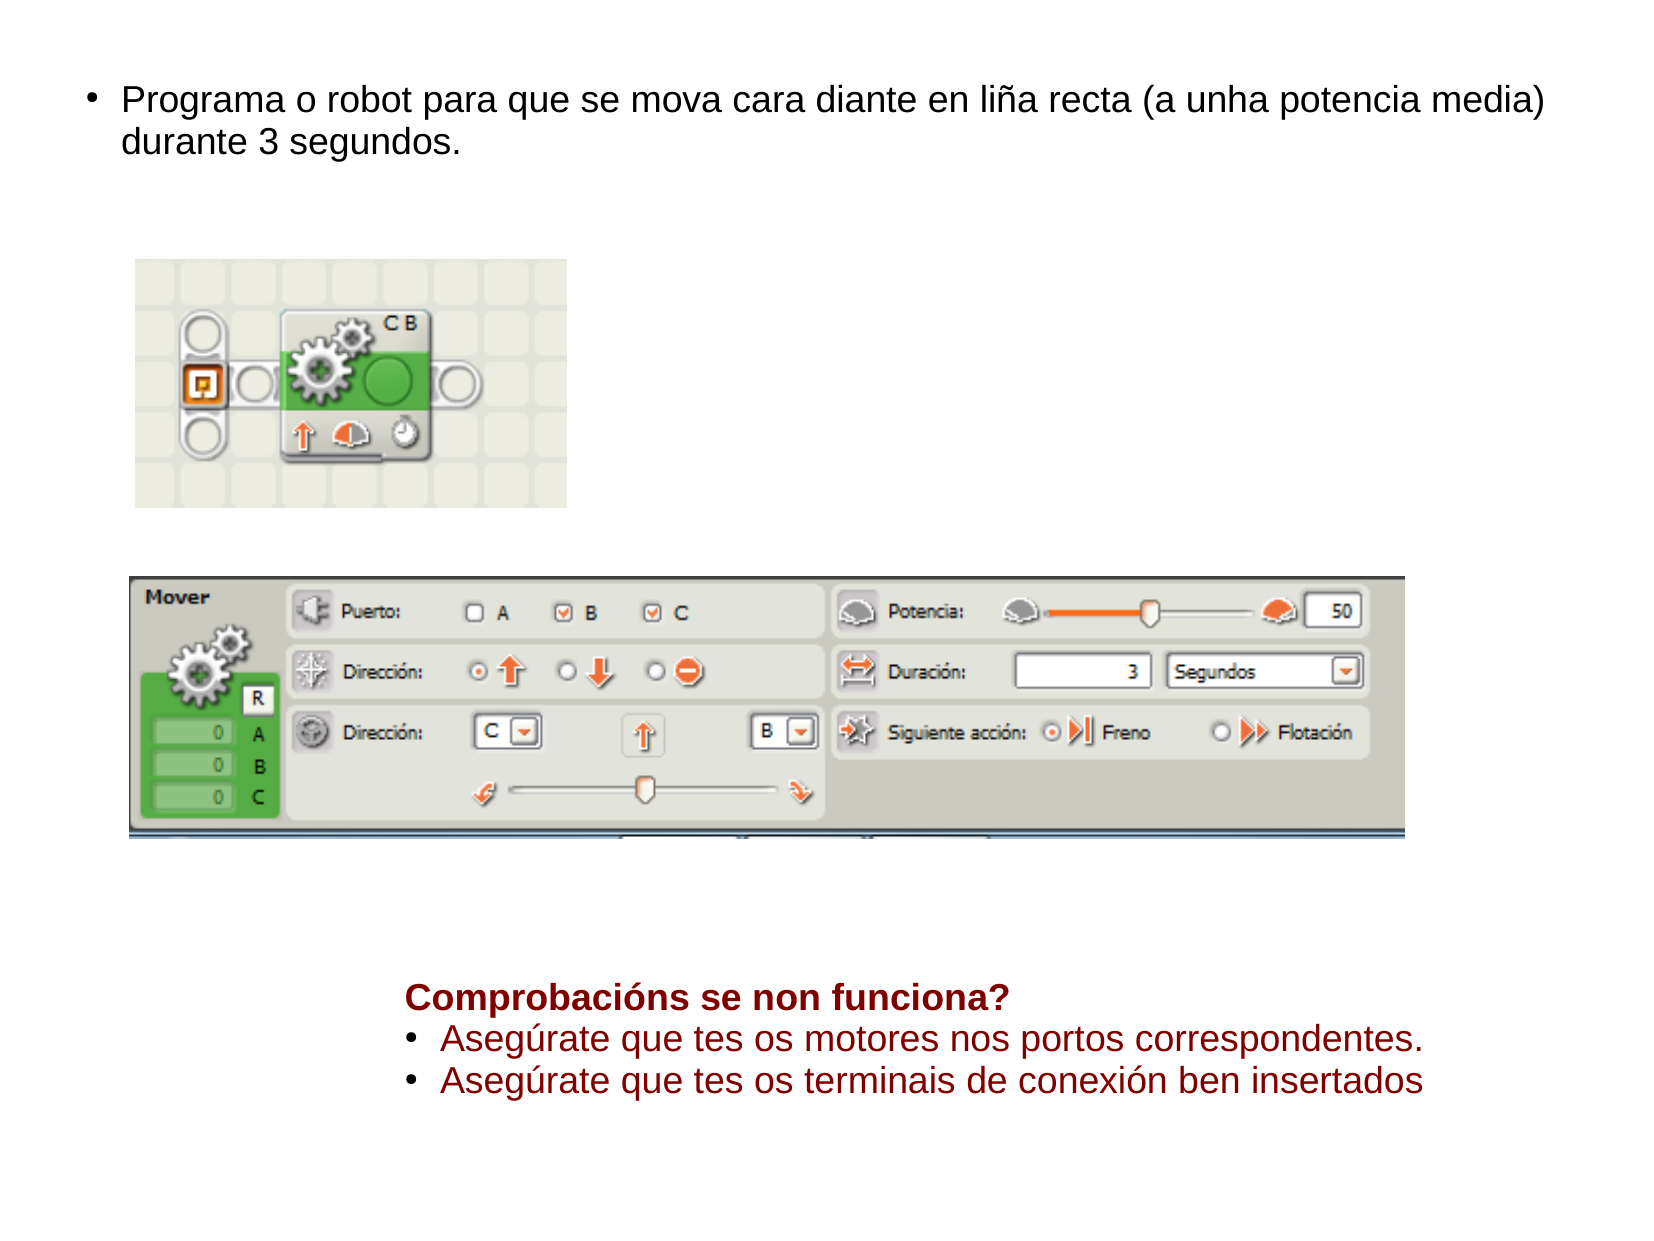

Programa o robot para que se mova cara diante en liña recta (a unha potencia media) durante 3 segundos.
Comprobacións se non funciona?
Asegúrate que tes os motores nos portos correspondentes.
Asegúrate que tes os terminais de conexión ben insertados